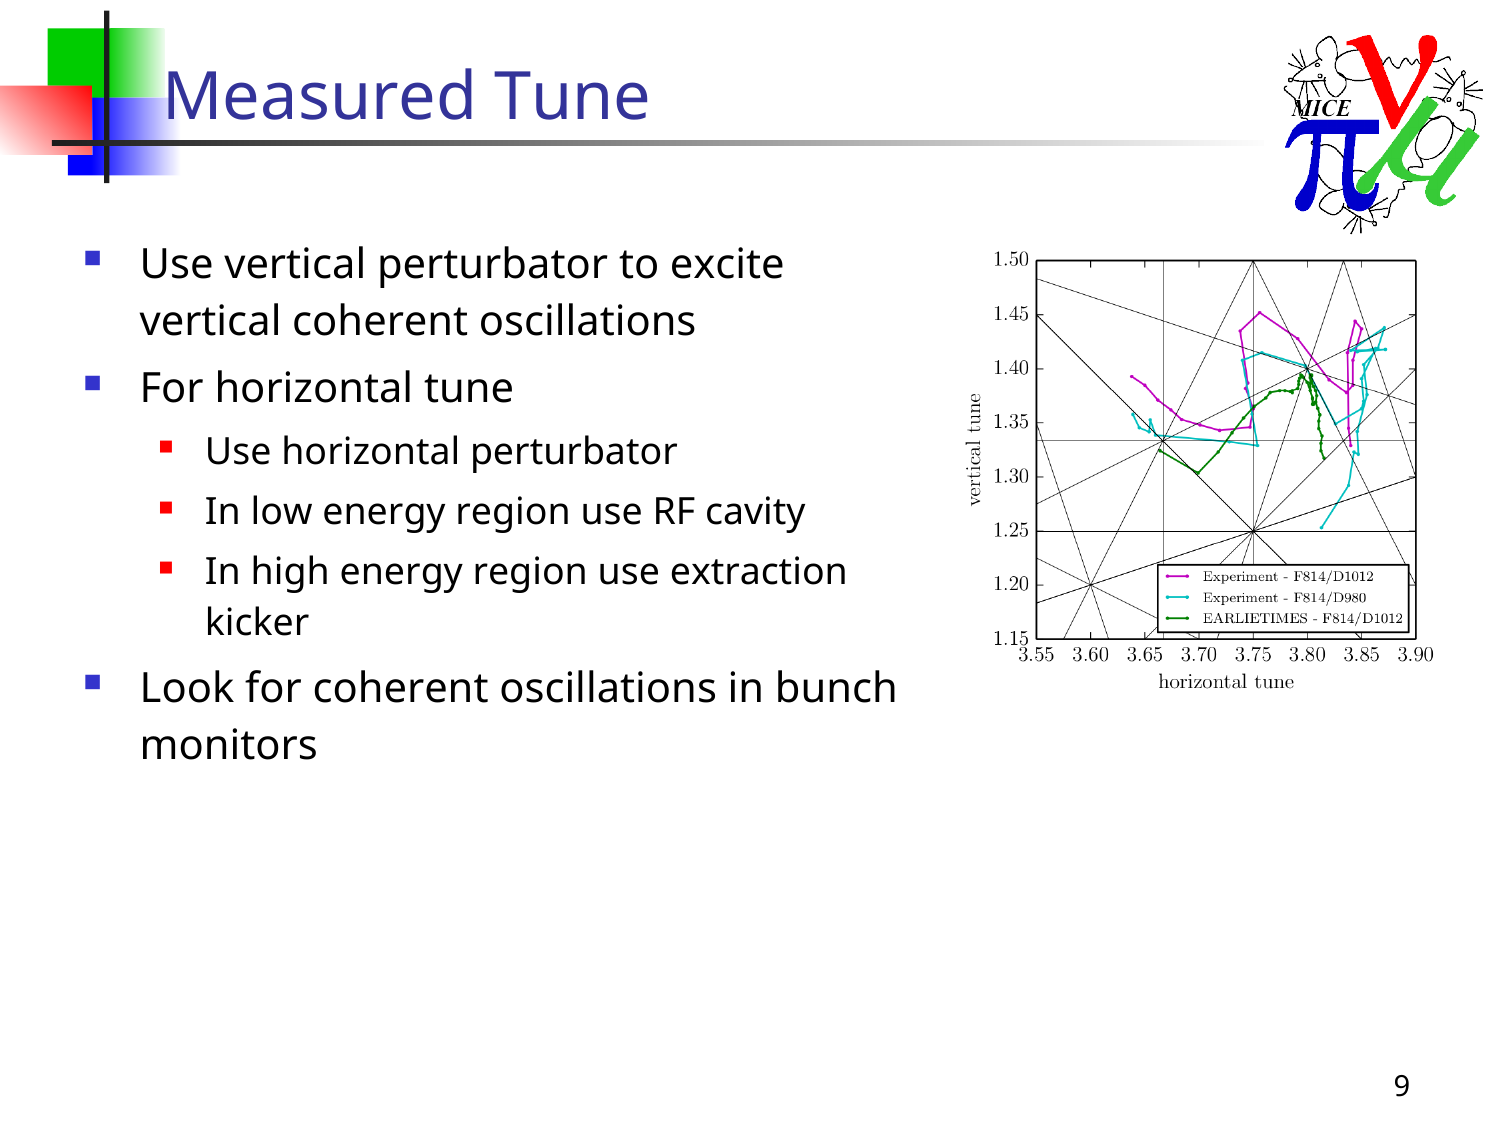

# Measured Tune
Use vertical perturbator to excite vertical coherent oscillations
For horizontal tune
Use horizontal perturbator
In low energy region use RF cavity
In high energy region use extraction kicker
Look for coherent oscillations in bunch monitors
9